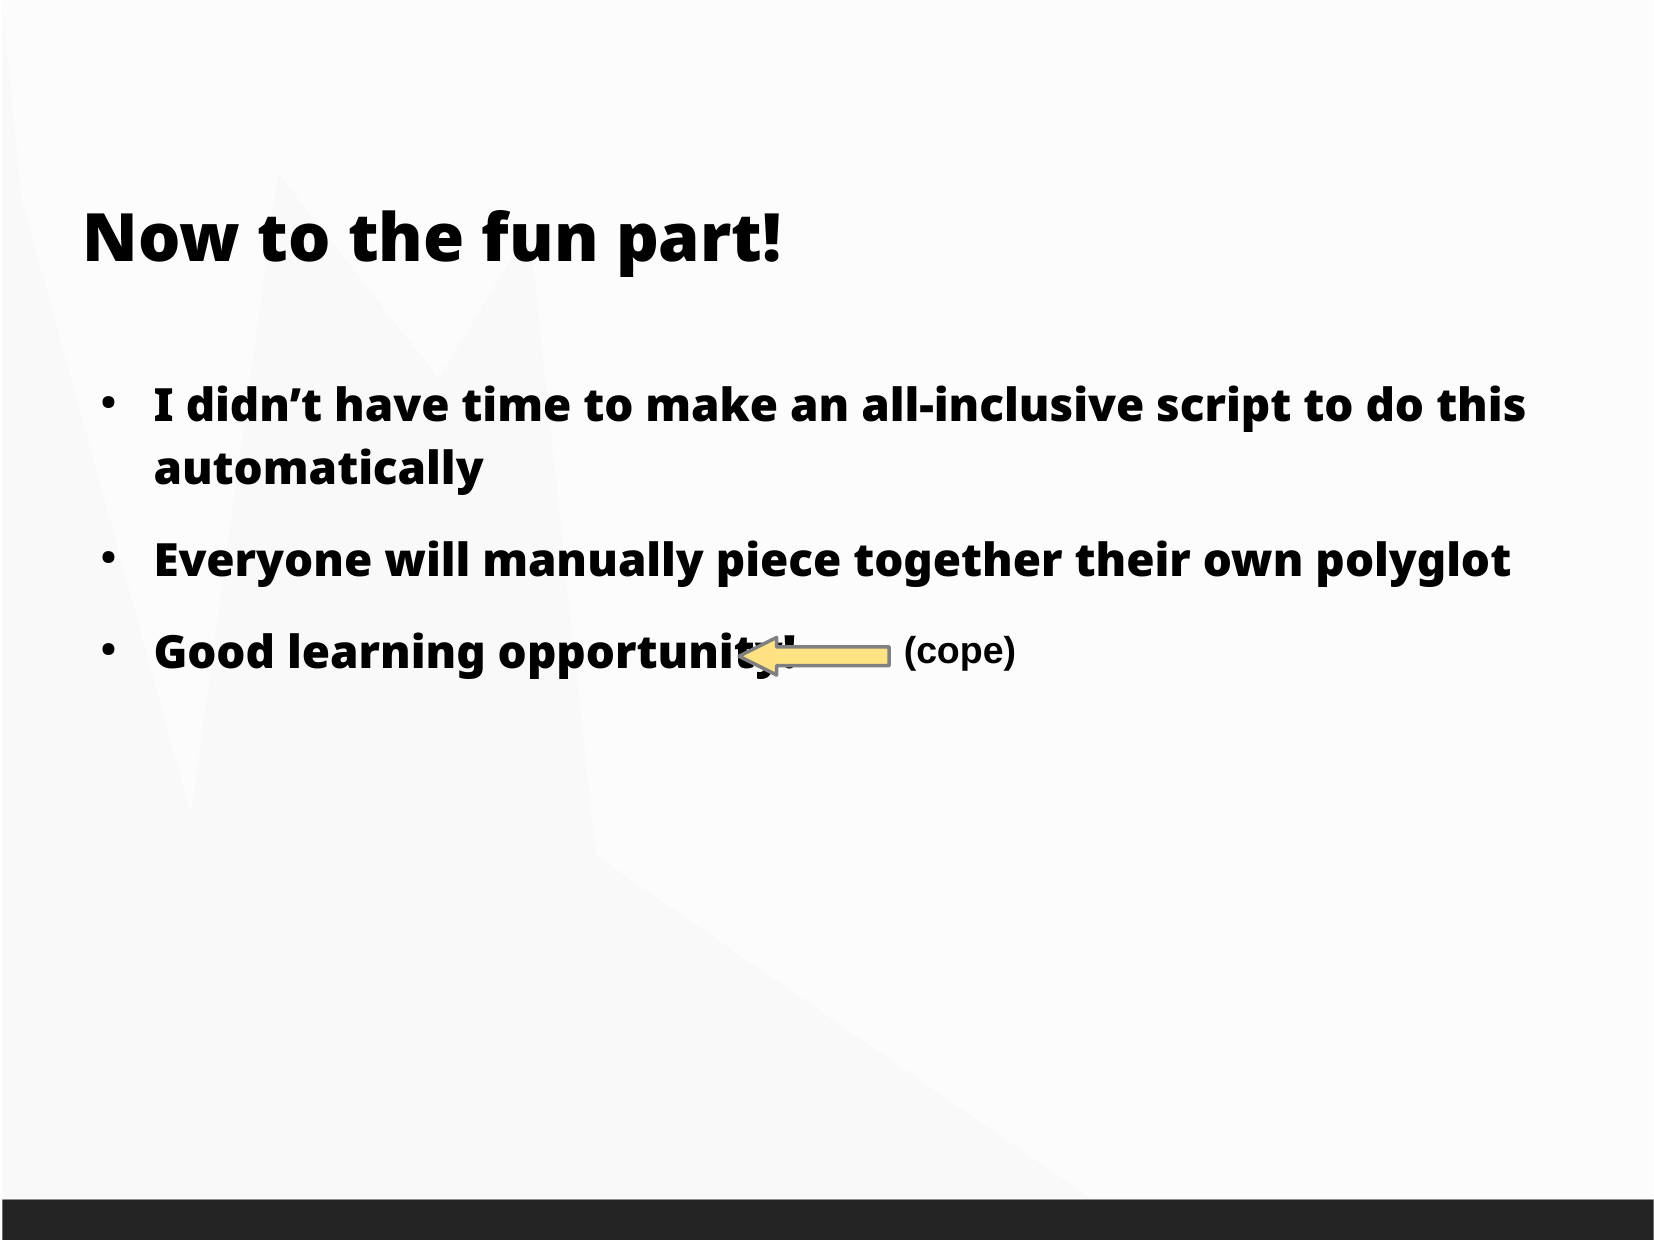

# Now to the fun part!
I didn’t have time to make an all-inclusive script to do this automatically
Everyone will manually piece together their own polyglot
Good learning opportunity!
(cope)